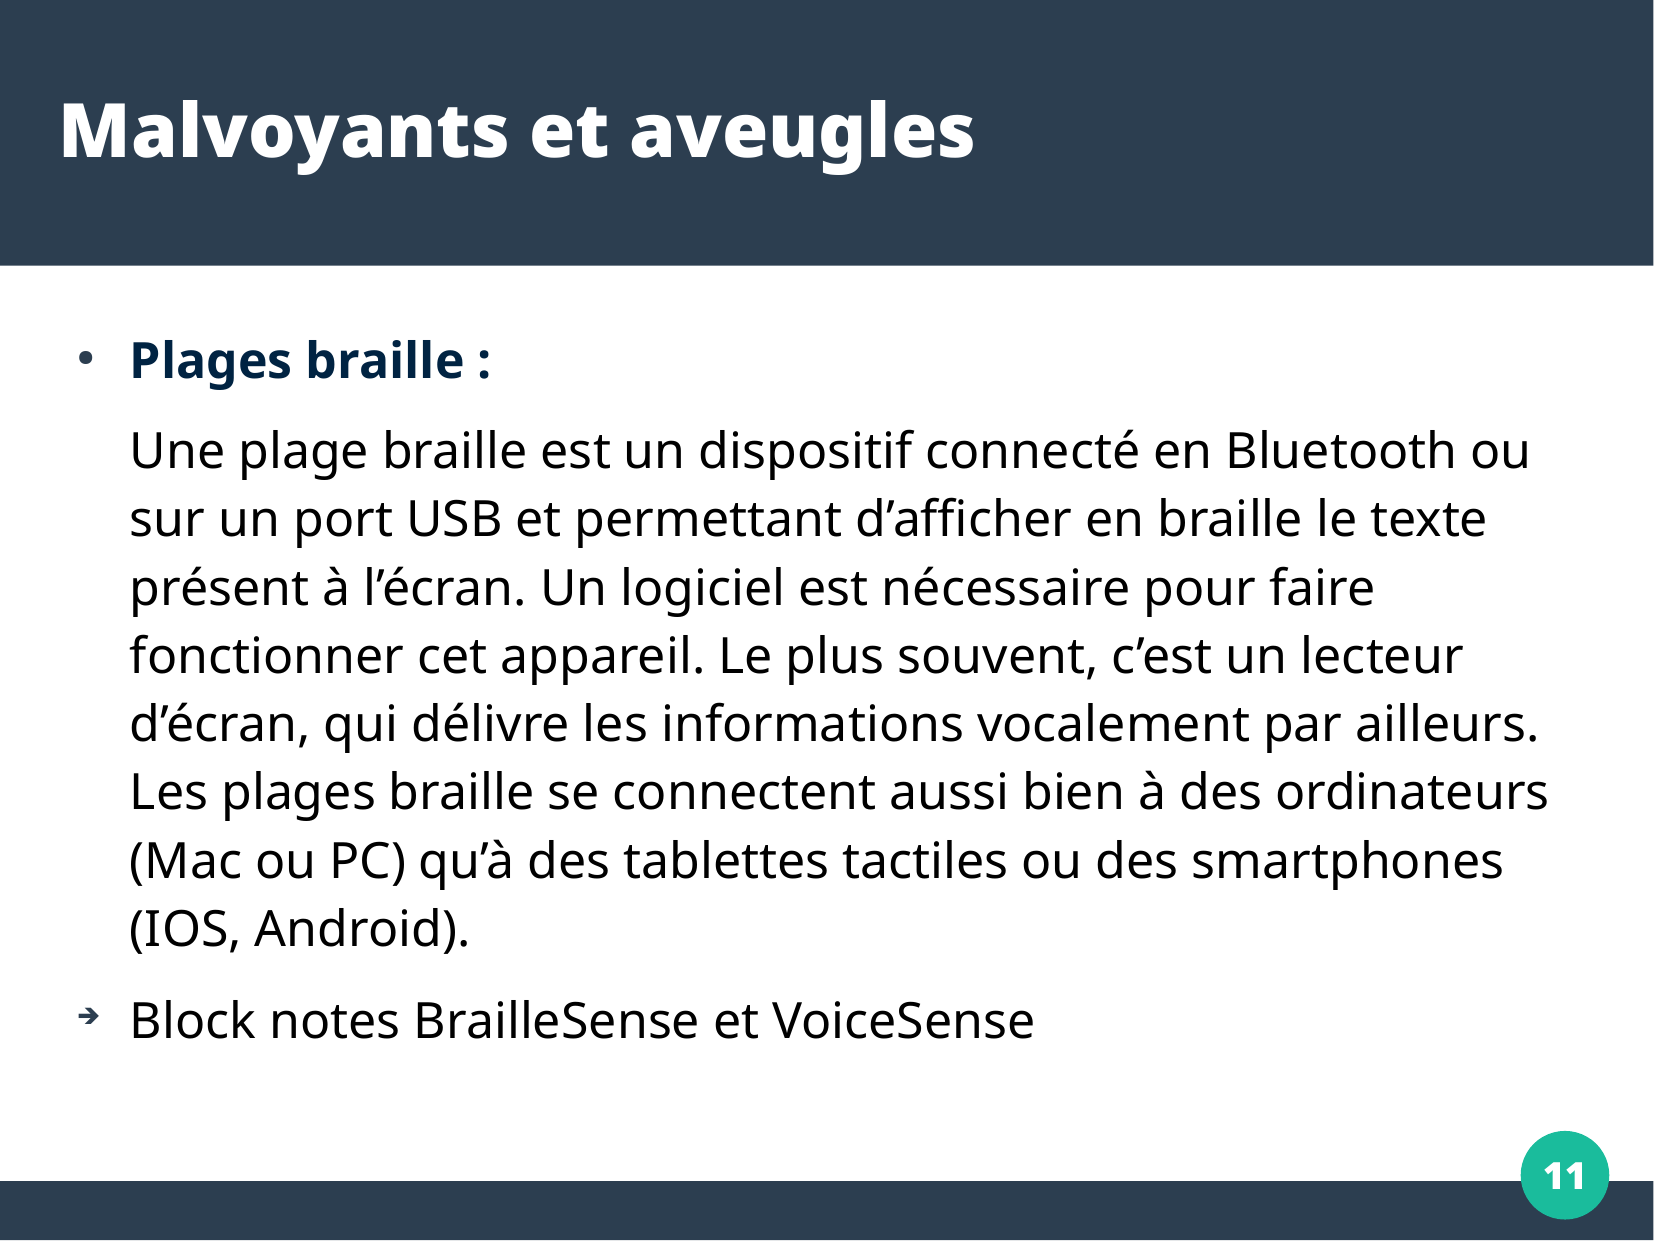

# Malvoyants et aveugles
Plages braille :
Une plage braille est un dispositif connecté en Bluetooth ou sur un port USB et permettant d’afficher en braille le texte présent à l’écran. Un logiciel est nécessaire pour faire fonctionner cet appareil. Le plus souvent, c’est un lecteur d’écran, qui délivre les informations vocalement par ailleurs. Les plages braille se connectent aussi bien à des ordinateurs (Mac ou PC) qu’à des tablettes tactiles ou des smartphones (IOS, Android).
Block notes BrailleSense et VoiceSense
11